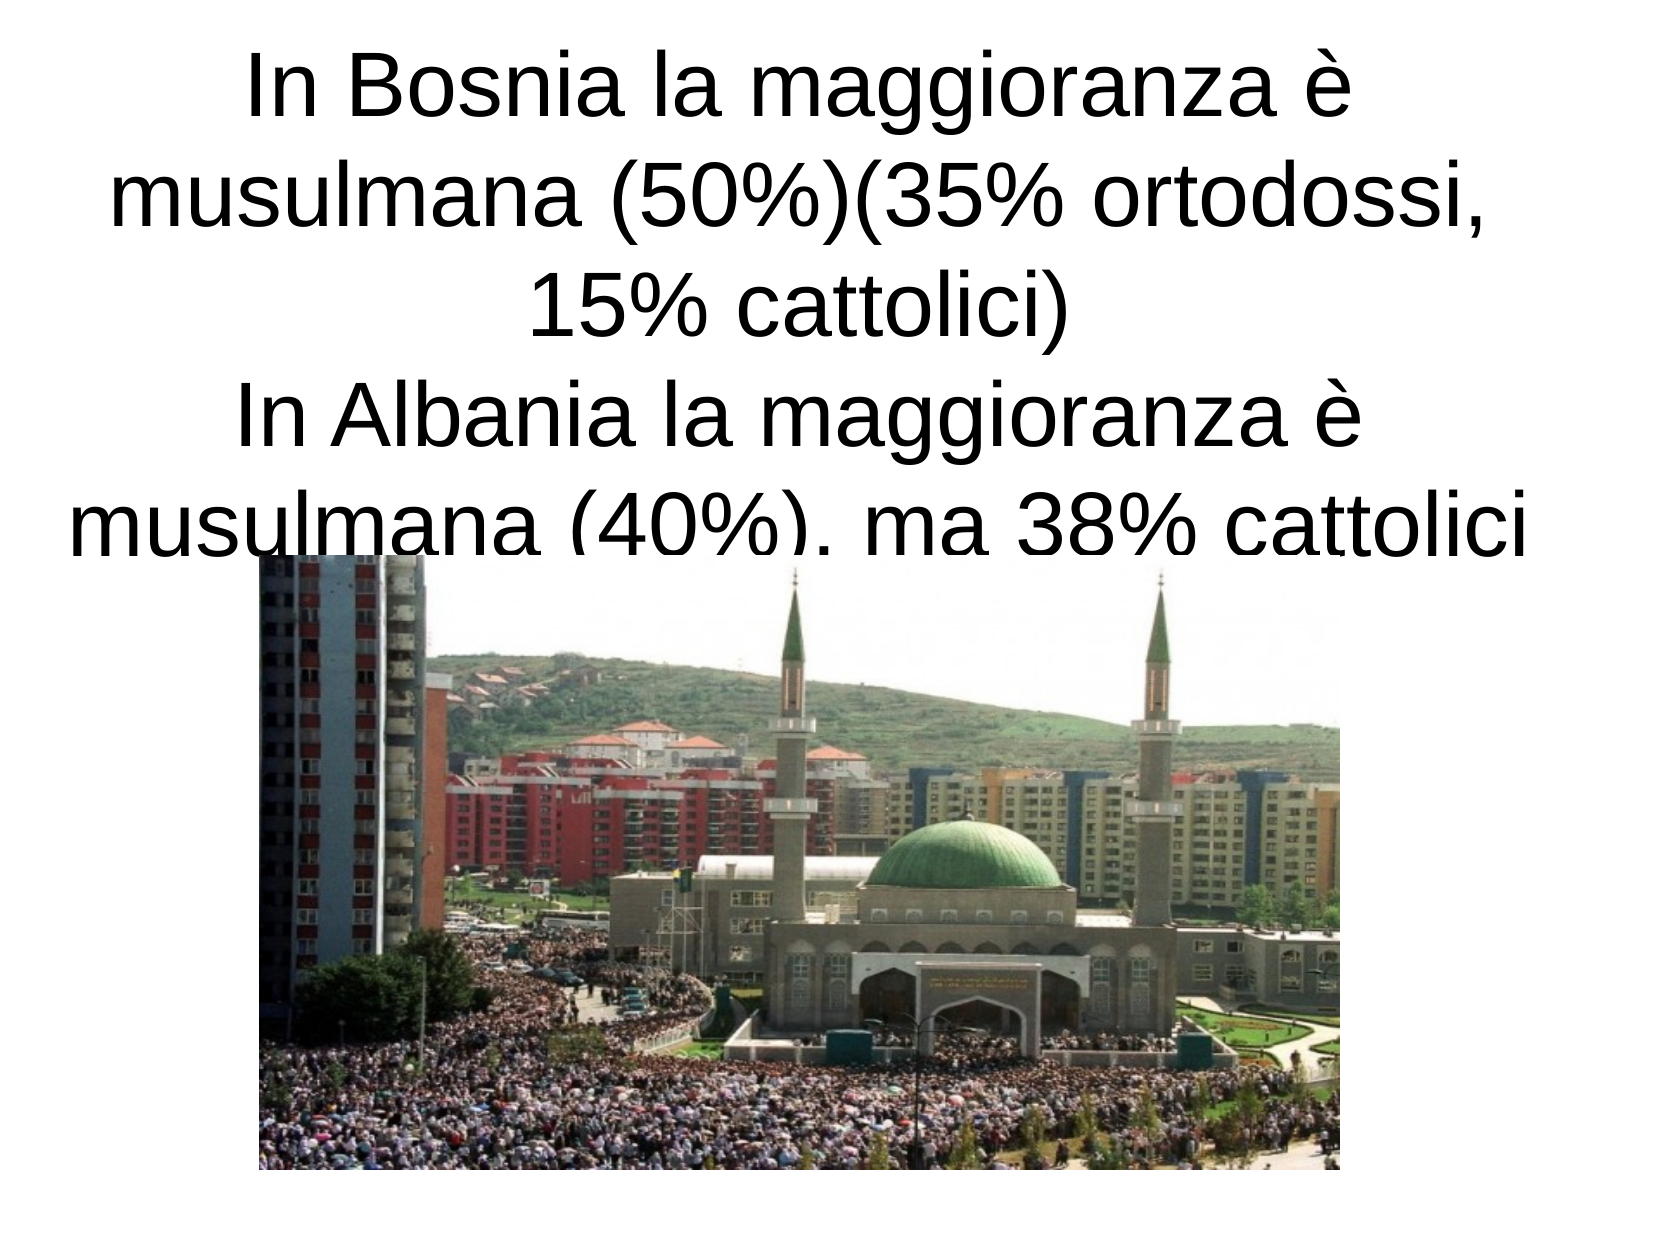

# In Bosnia la maggioranza è musulmana (50%)(35% ortodossi, 15% cattolici) In Albania la maggioranza è musulmana (40%), ma 38% cattolici